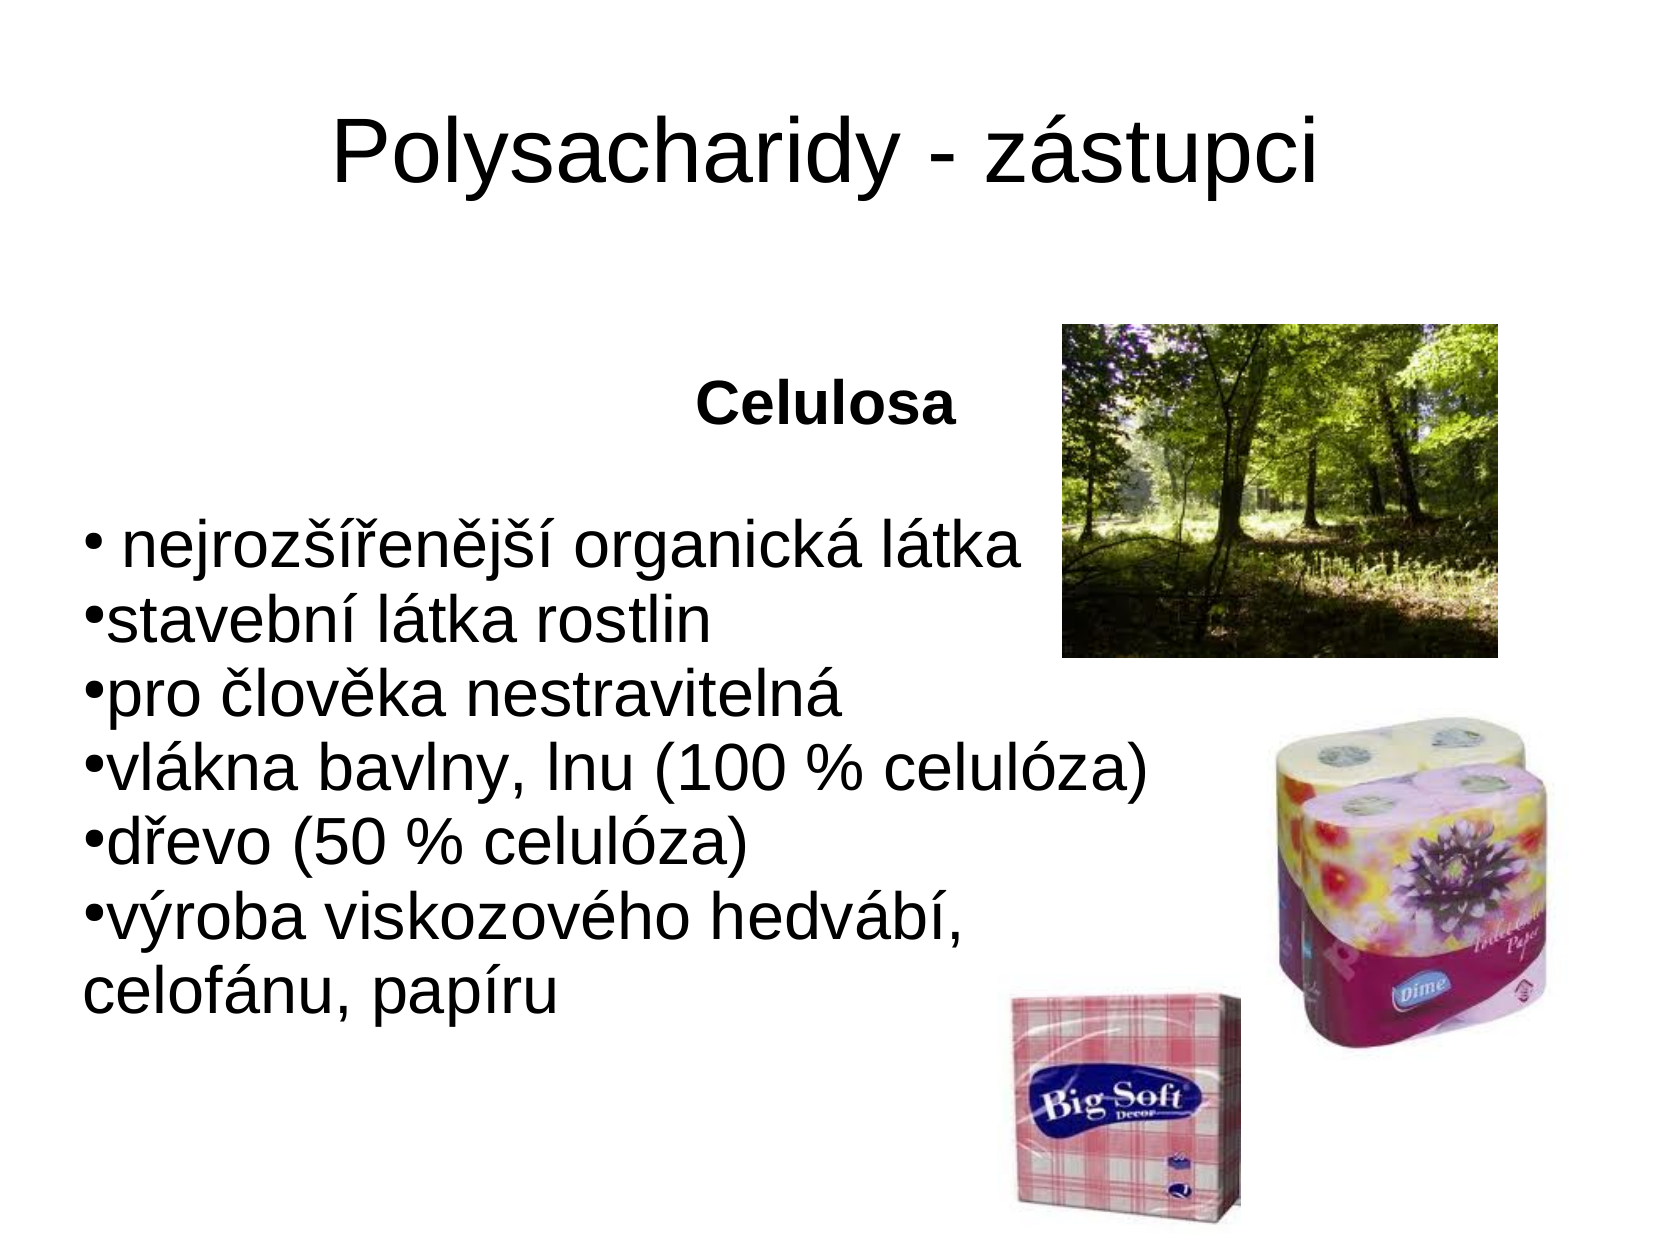

# Polysacharidy - zástupci
Celulosa
 nejrozšířenější organická látka
stavební látka rostlin
pro člověka nestravitelná
vlákna bavlny, lnu (100 % celulóza)
dřevo (50 % celulóza)
výroba viskozového hedvábí,
celofánu, papíru